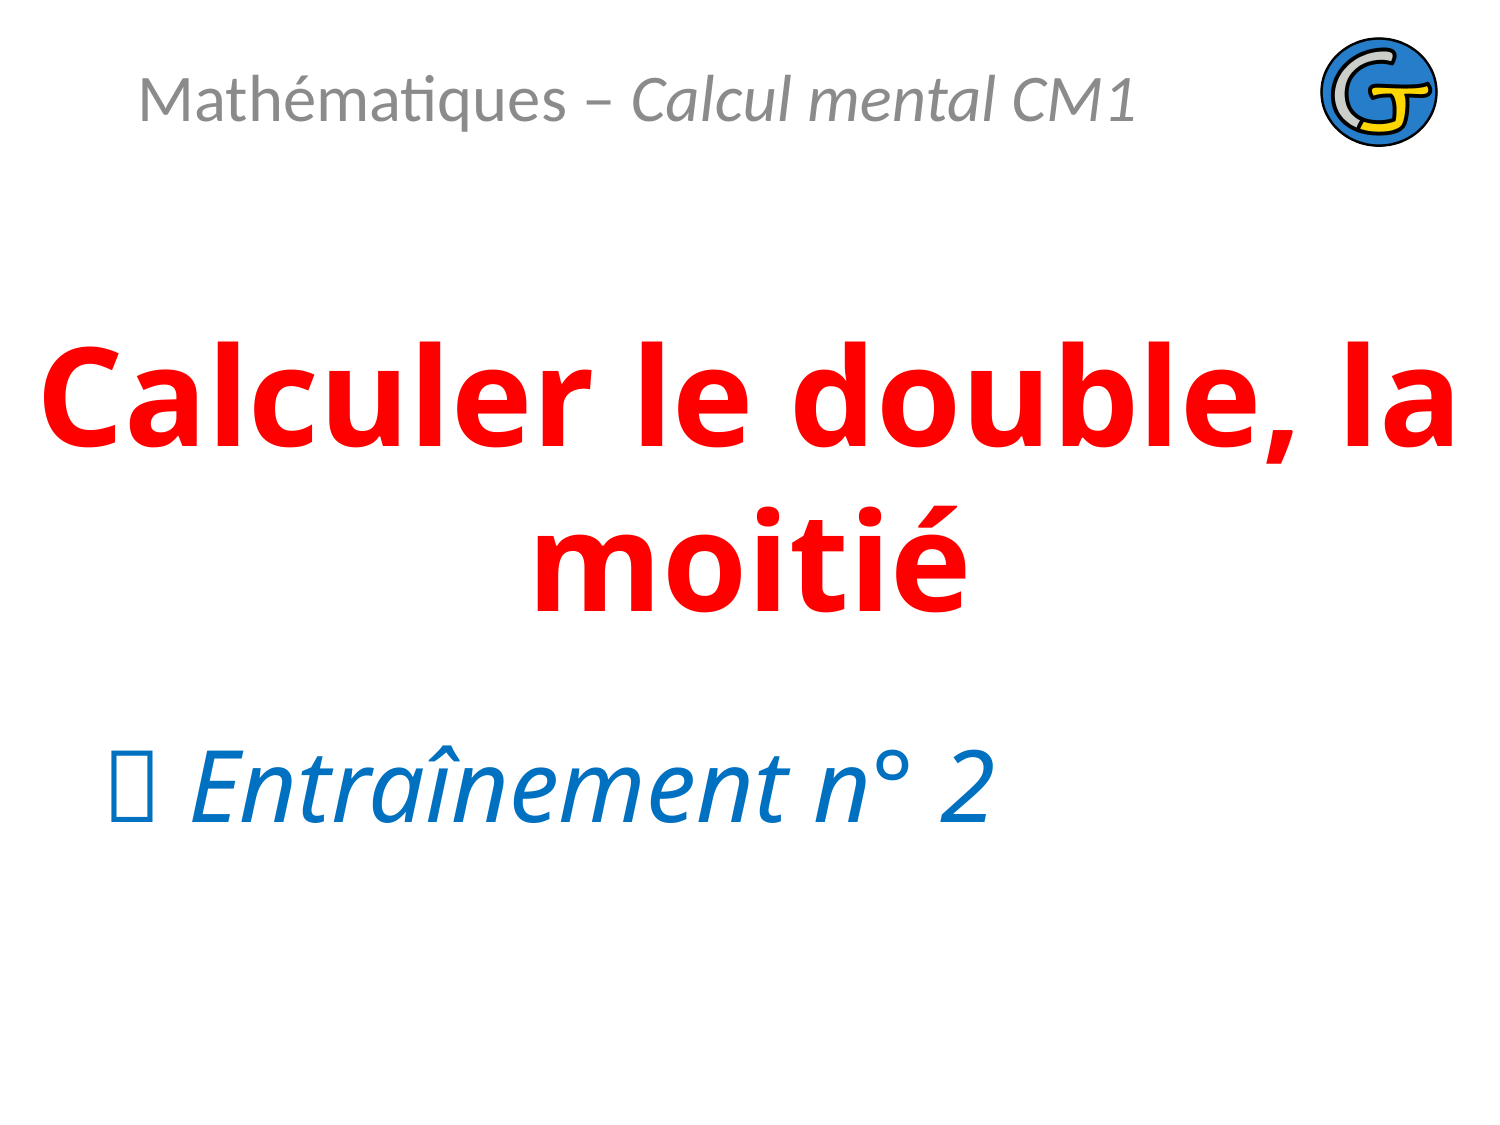

Mathématiques – Calcul mental CM1
# Calculer le double, la moitié
 Entraînement n° 2